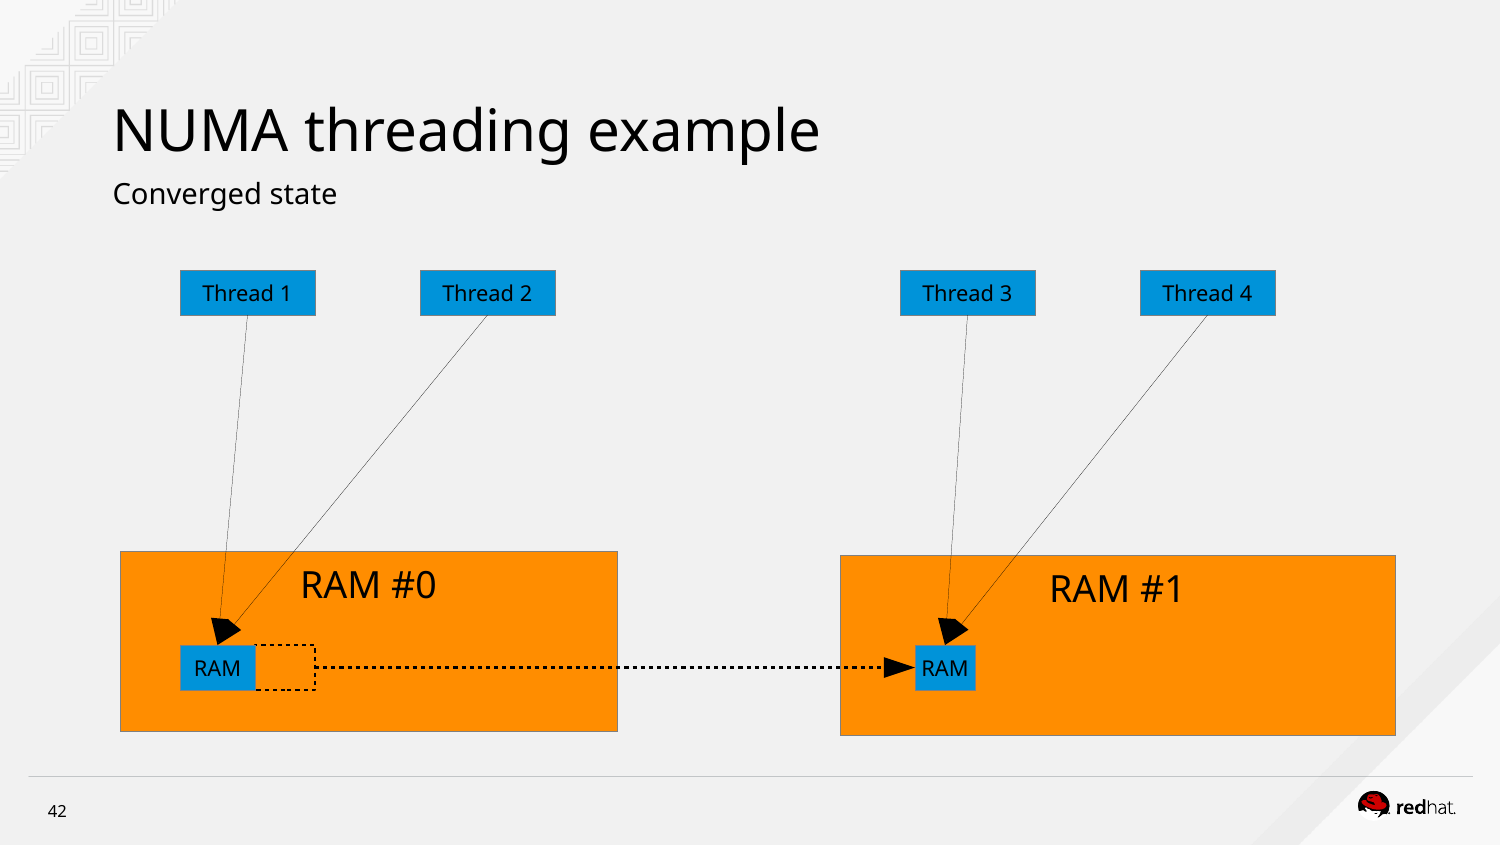

# NUMA threading example
Converged state
Thread 1
Thread 2
Thread 3
Thread 4
RAM #0
RAM #1
RAM
RAM
42